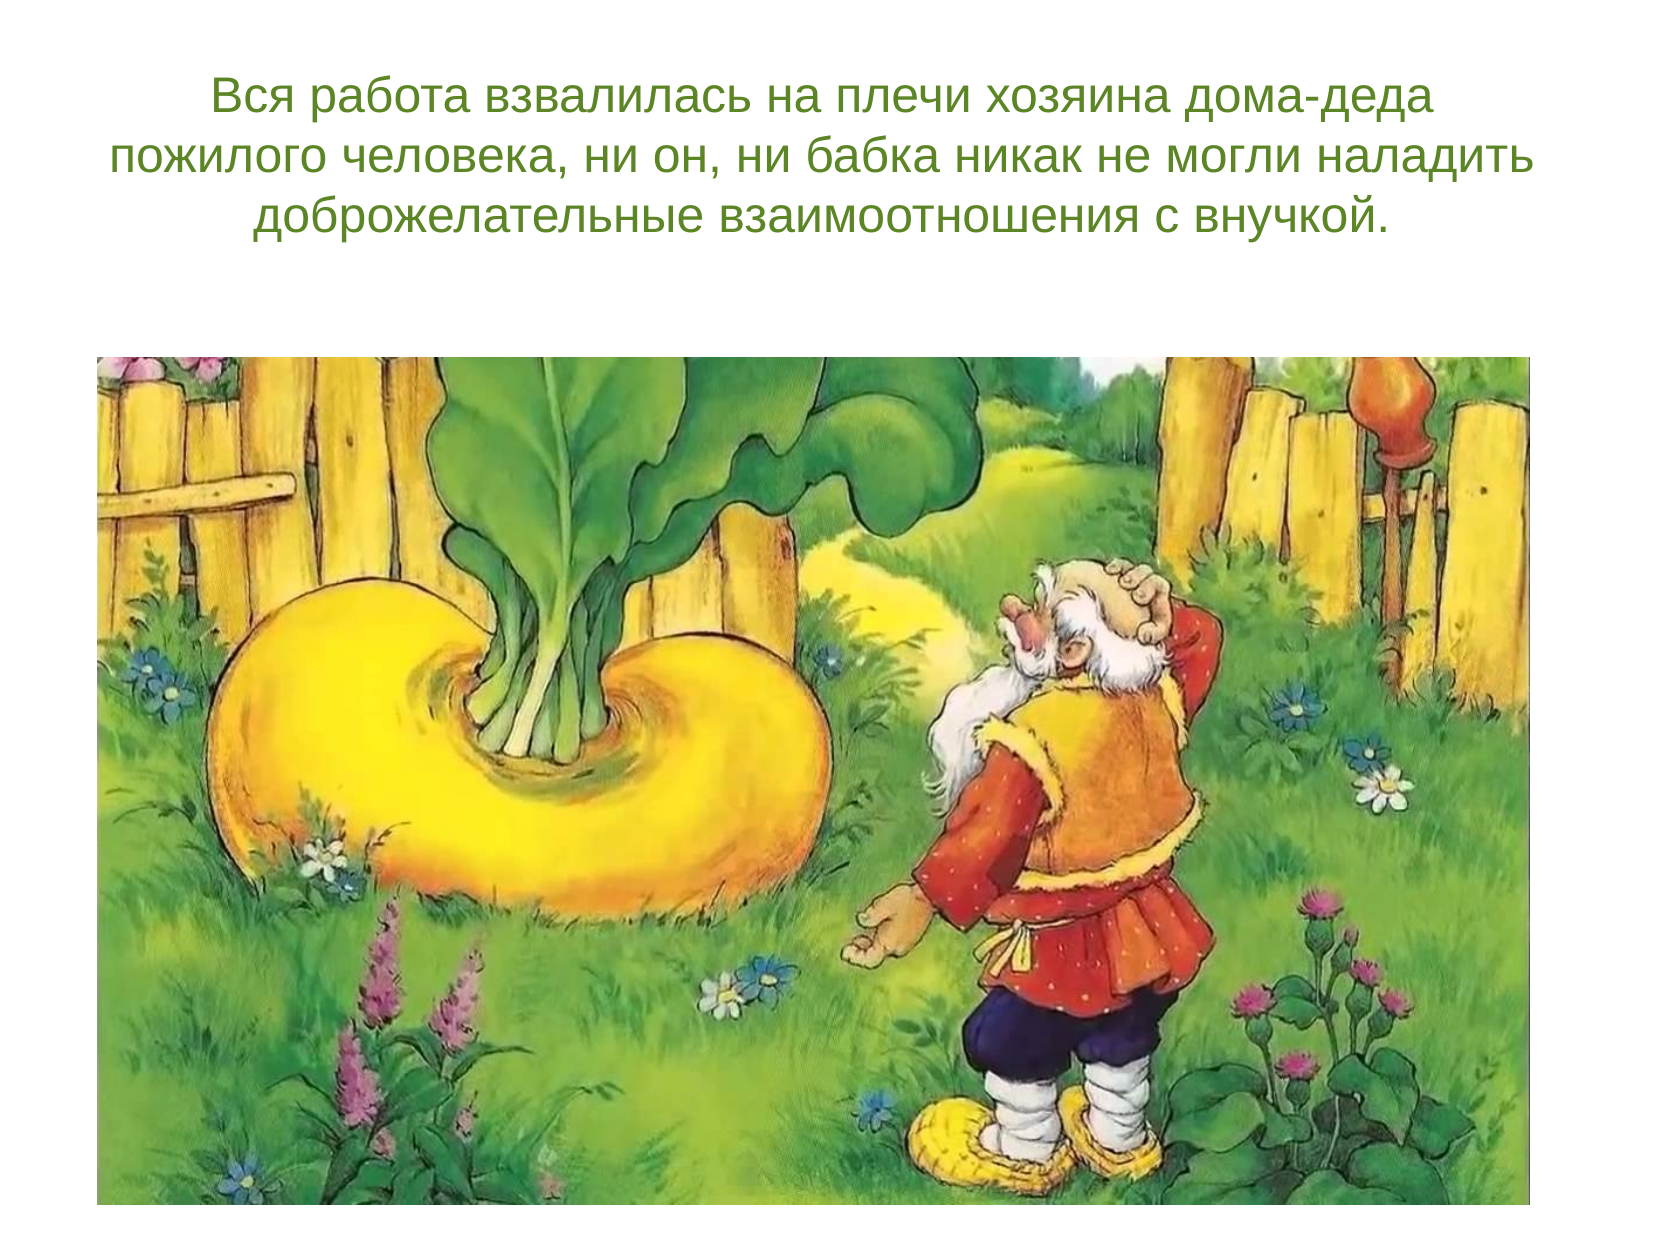

# Вся работа взвалилась на плечи хозяина дома-деда пожилого человека, ни он, ни бабка никак не могли наладить доброжелательные взаимоотношения с внучкой.